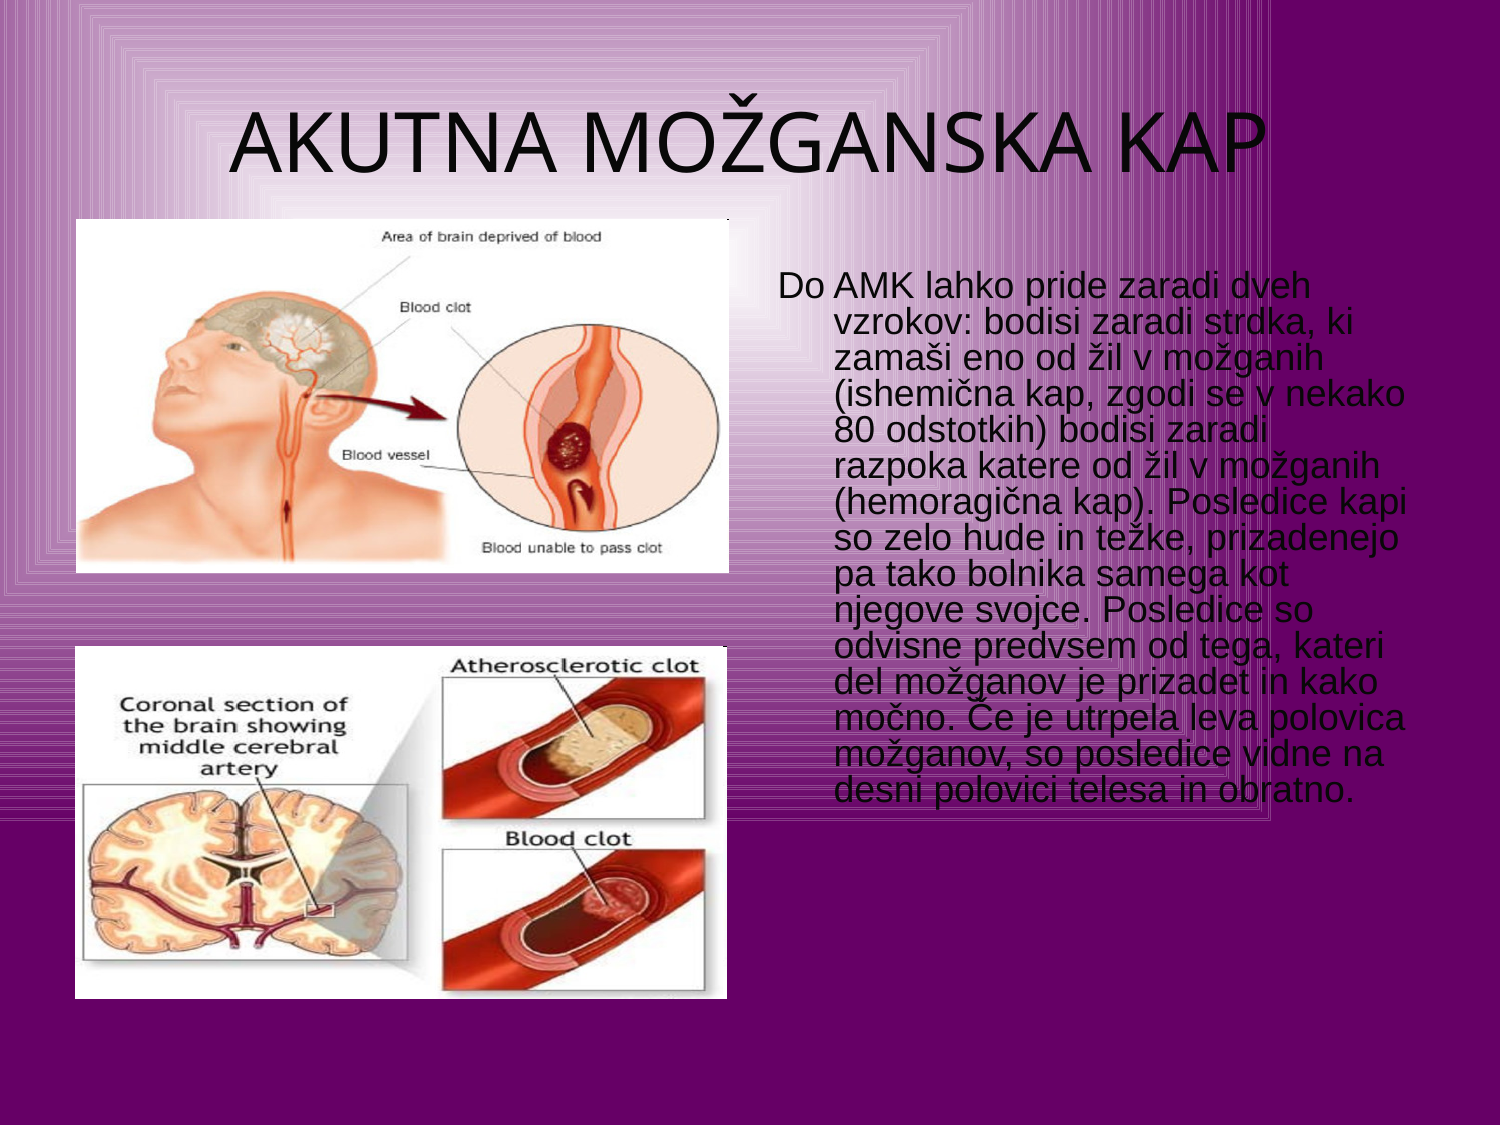

# AKUTNA MOŽGANSKA KAP
Do AMK lahko pride zaradi dveh vzrokov: bodisi zaradi strdka, ki zamaši eno od žil v možganih (ishemična kap, zgodi se v nekako 80 odstotkih) bodisi zaradi razpoka katere od žil v možganih (hemoragična kap). Posledice kapi so zelo hude in težke, prizadenejo pa tako bolnika samega kot njegove svojce. Posledice so odvisne predvsem od tega, kateri del možganov je prizadet in kako močno. Če je utrpela leva polovica možganov, so posledice vidne na desni polovici telesa in obratno.